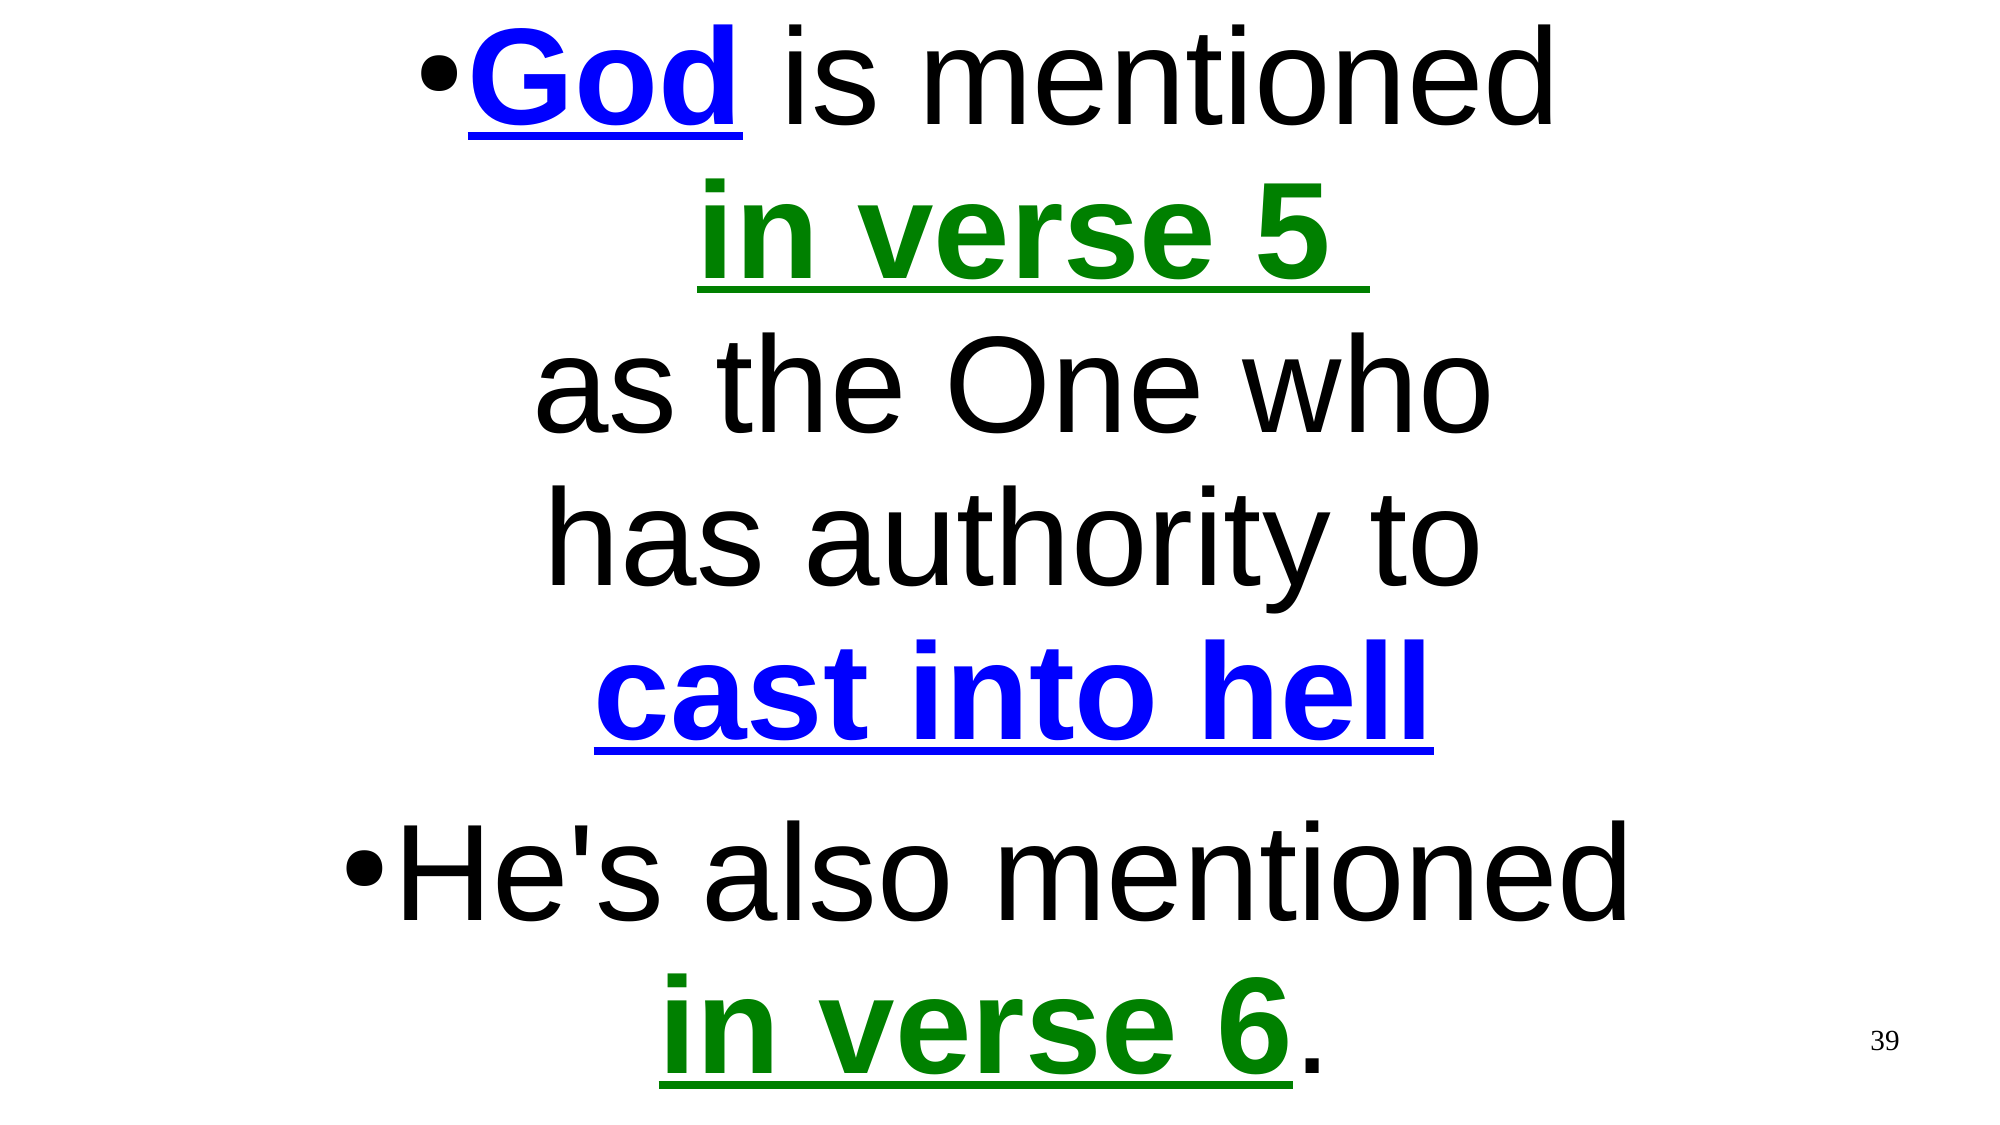

# God is mentioned in verse 5 as the One who has authority to cast into hell
He's also mentioned
in verse 6.
39